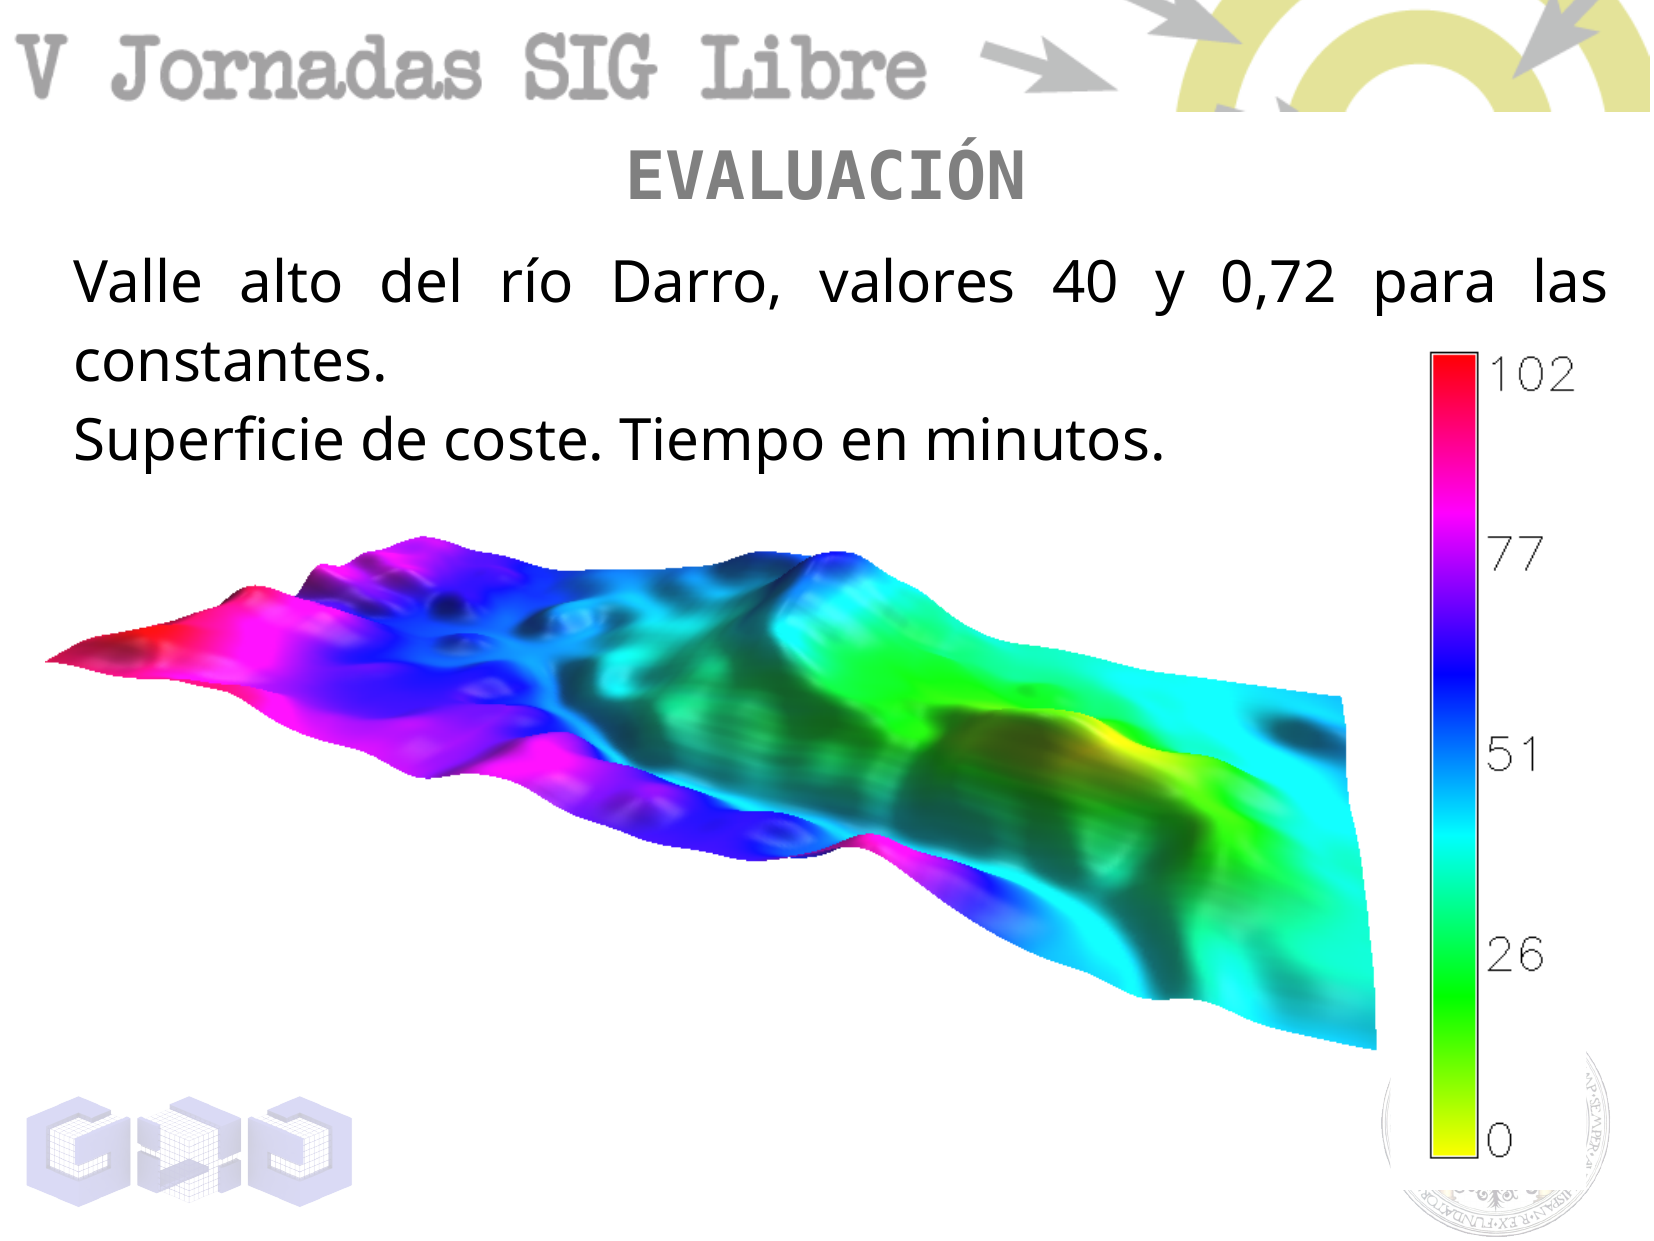

EVALUACIÓN
Valle alto del río Darro, valores 40 y 0,72 para las constantes.
Superficie de coste. Tiempo en minutos.